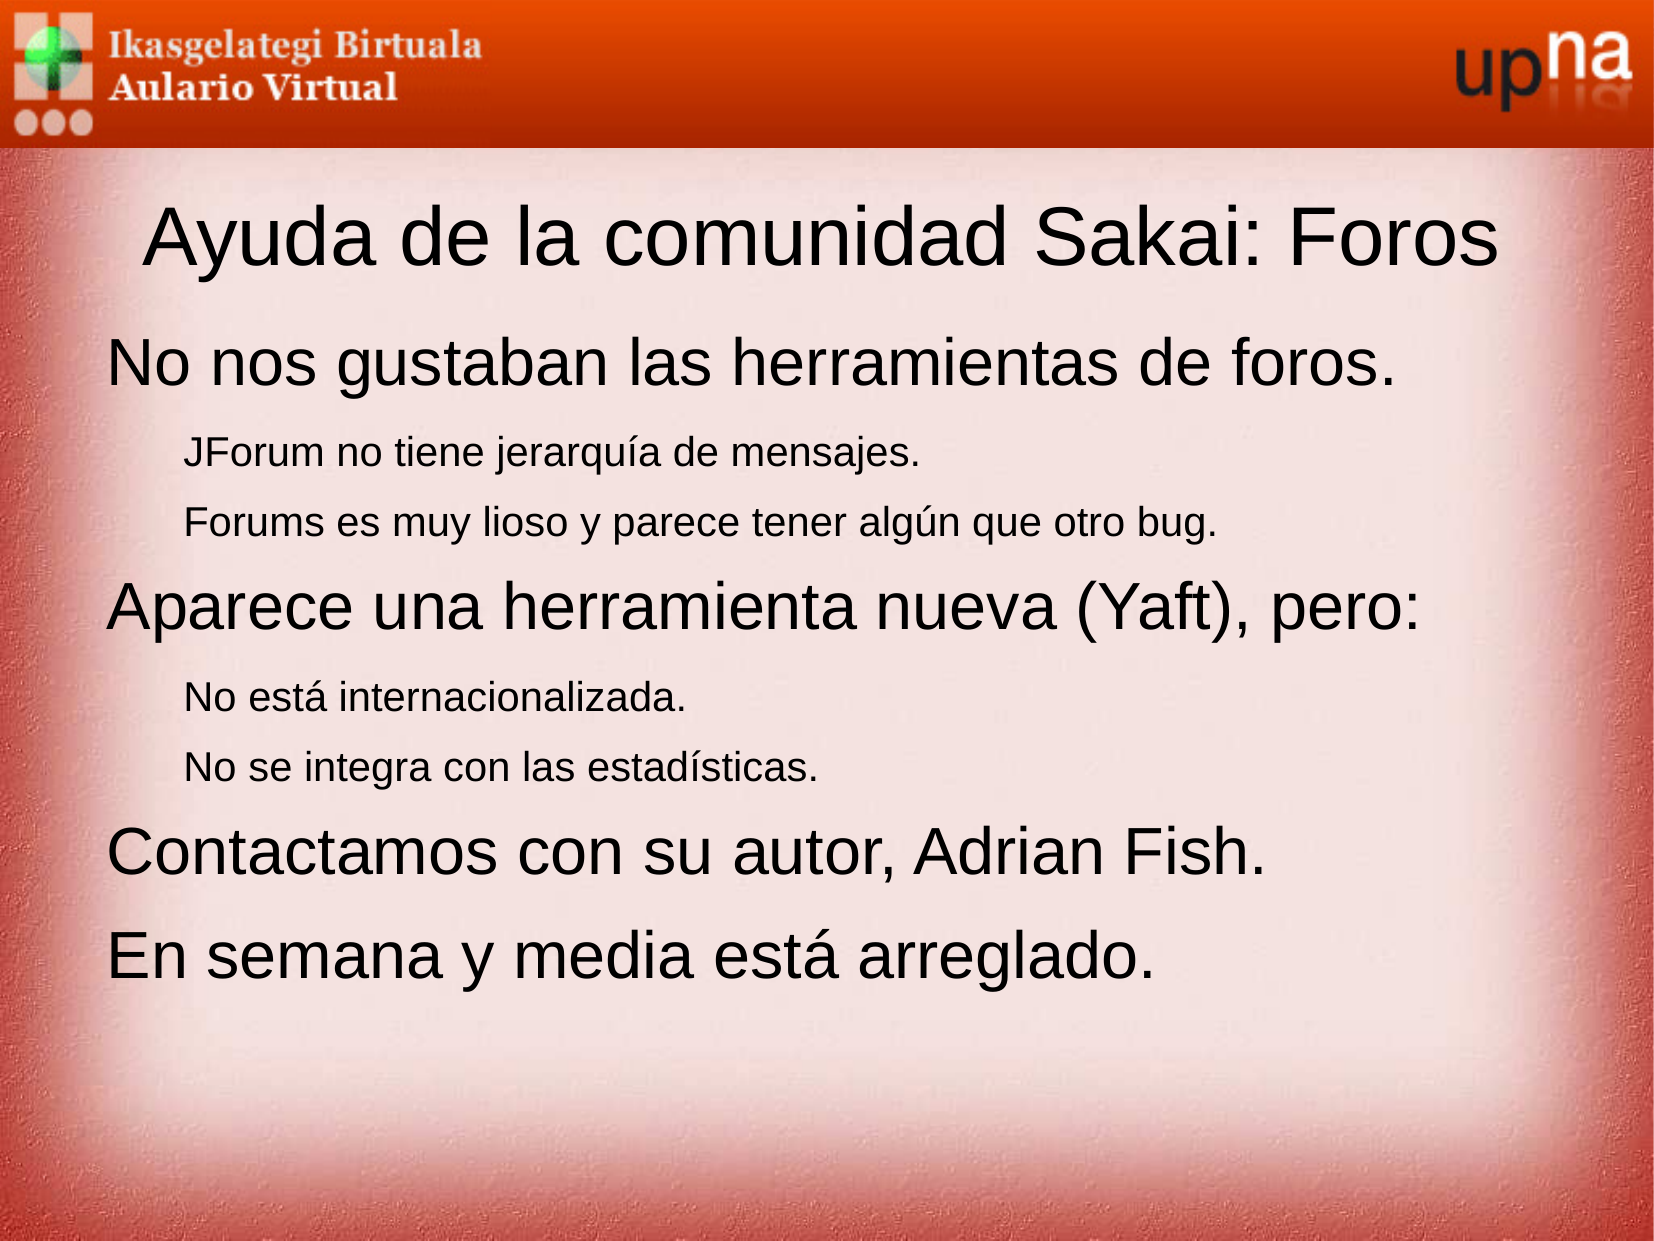

# Ayuda de la comunidad Sakai: Foros
No nos gustaban las herramientas de foros.
JForum no tiene jerarquía de mensajes.
Forums es muy lioso y parece tener algún que otro bug.
Aparece una herramienta nueva (Yaft), pero:
No está internacionalizada.
No se integra con las estadísticas.
Contactamos con su autor, Adrian Fish.
En semana y media está arreglado.